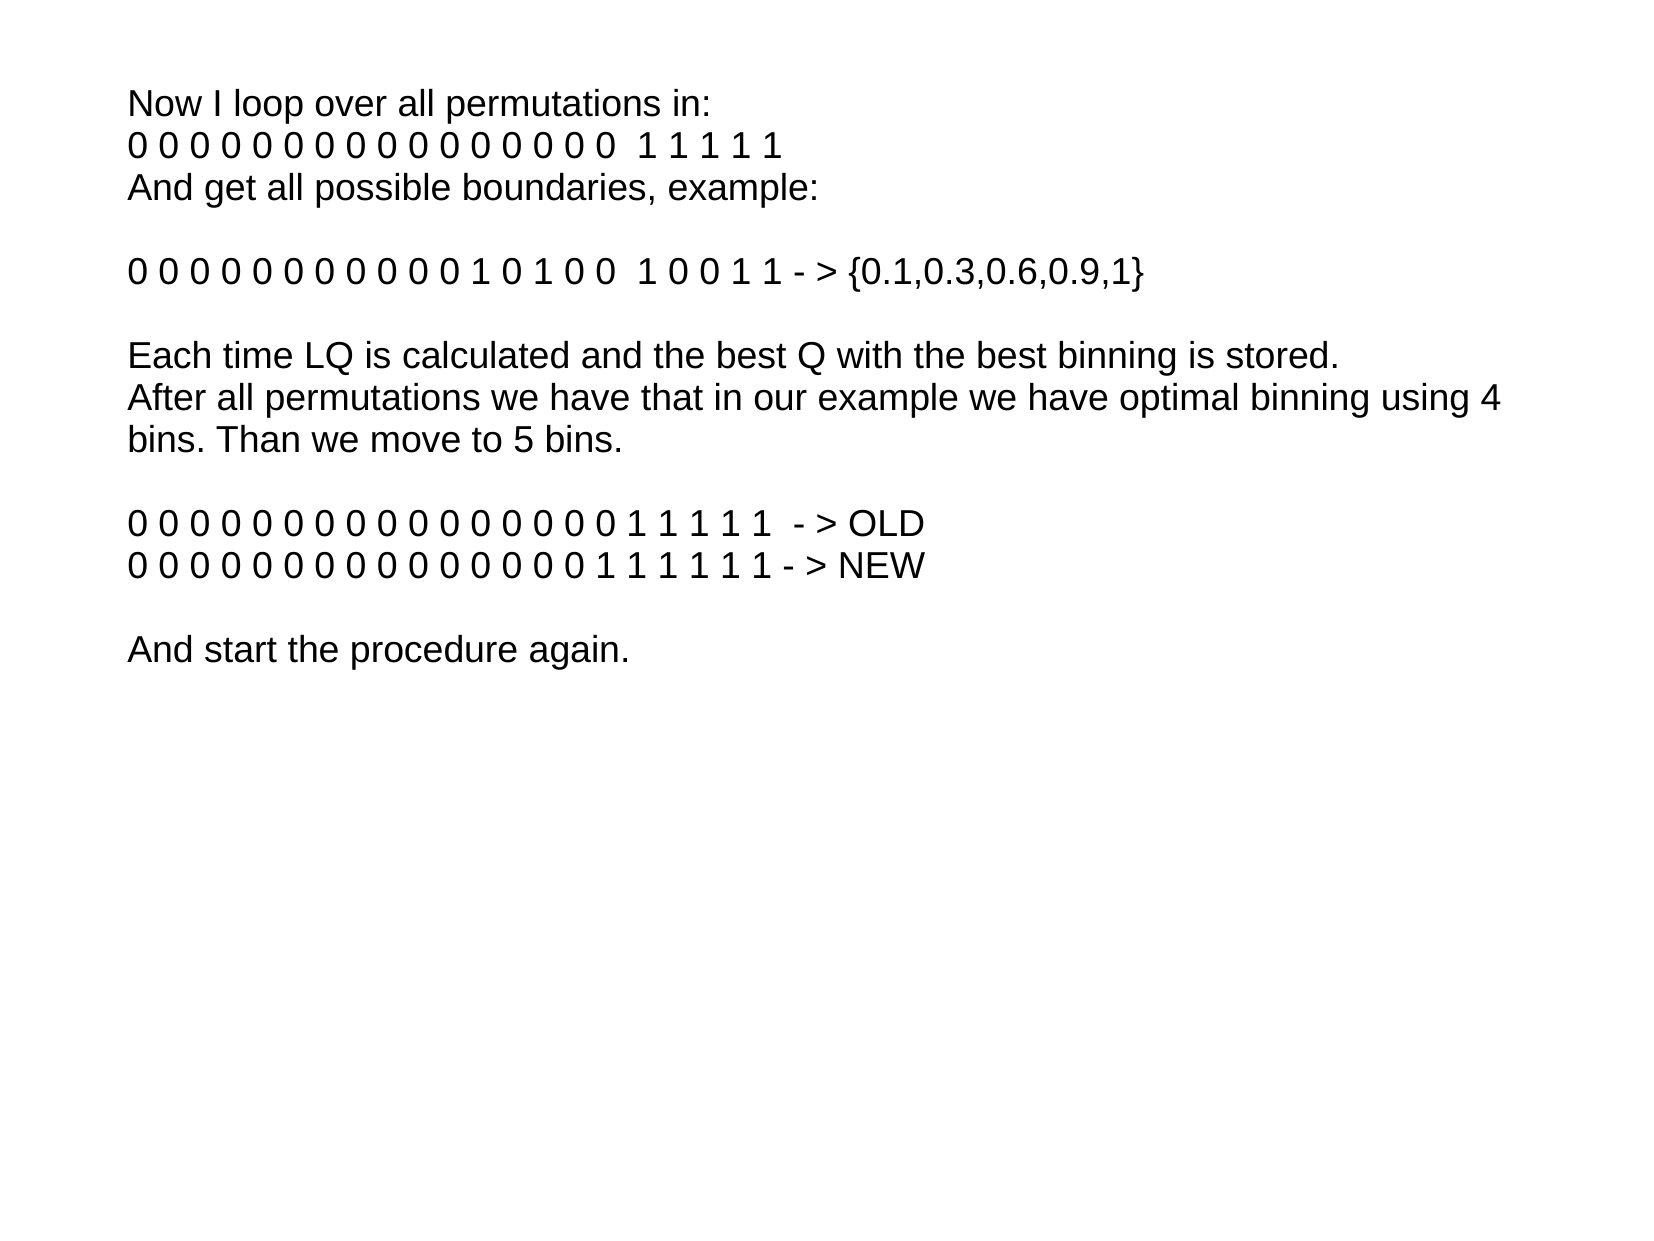

Now I loop over all permutations in:
0 0 0 0 0 0 0 0 0 0 0 0 0 0 0 0 1 1 1 1 1
And get all possible boundaries, example:
0 0 0 0 0 0 0 0 0 0 0 1 0 1 0 0 1 0 0 1 1 - > {0.1,0.3,0.6,0.9,1}
Each time LQ is calculated and the best Q with the best binning is stored.
After all permutations we have that in our example we have optimal binning using 4 bins. Than we move to 5 bins.
0 0 0 0 0 0 0 0 0 0 0 0 0 0 0 0 1 1 1 1 1 - > OLD
0 0 0 0 0 0 0 0 0 0 0 0 0 0 0 1 1 1 1 1 1 - > NEW
And start the procedure again.